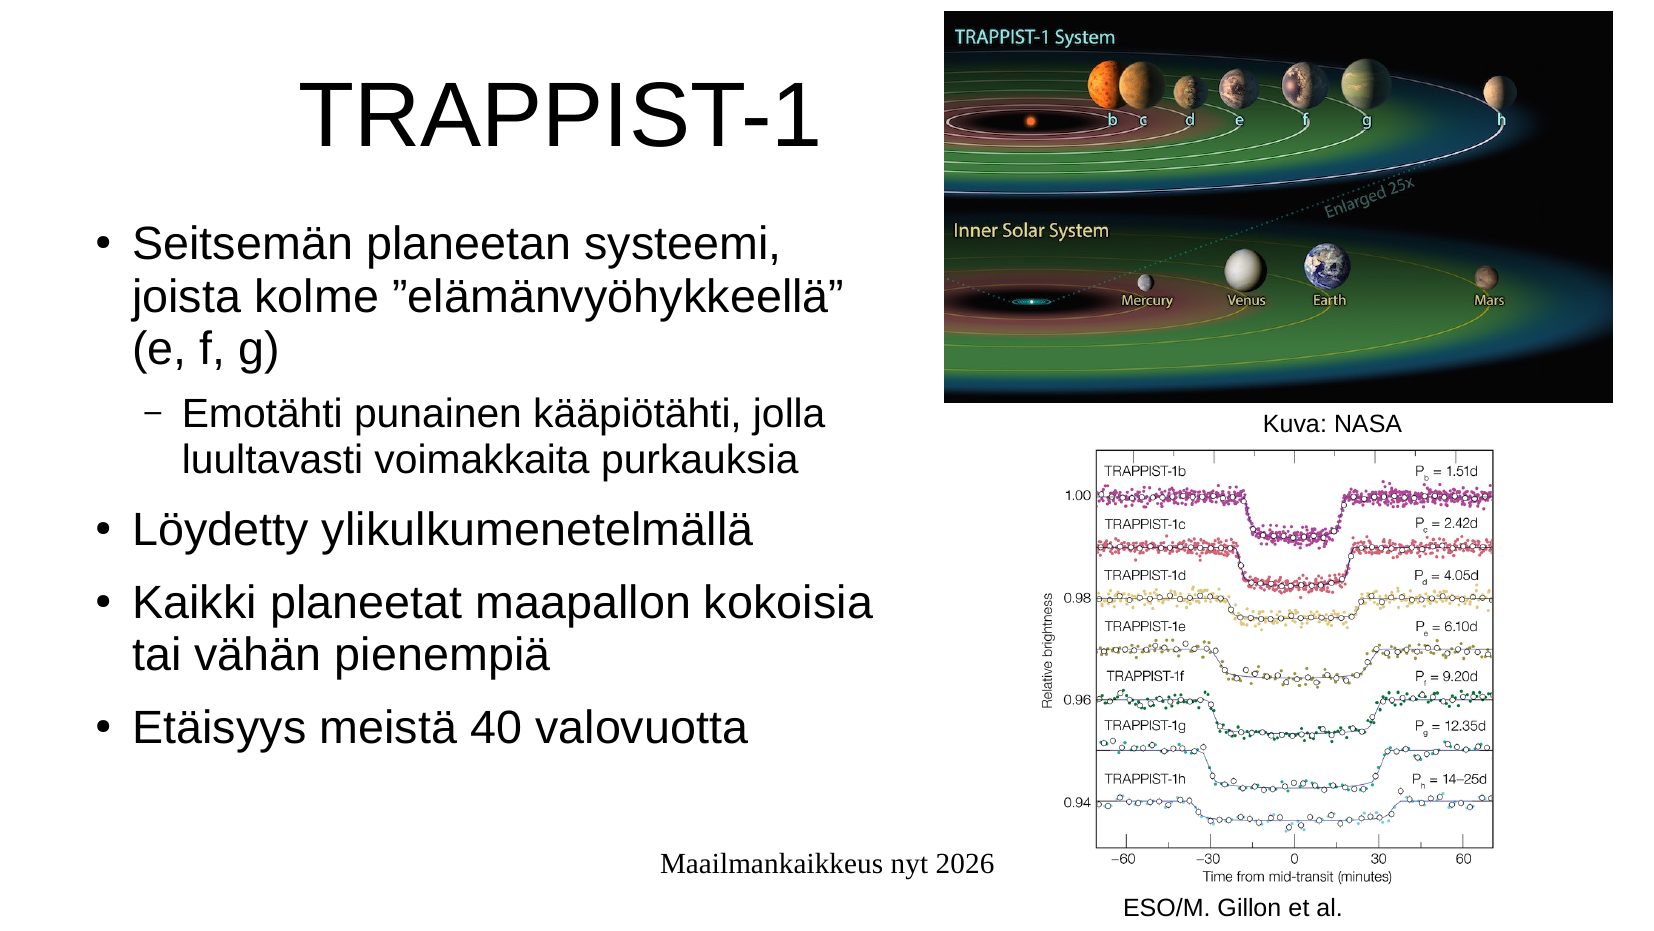

# TRAPPIST-1
Seitsemän planeetan systeemi, joista kolme ”elämänvyöhykkeellä” (e, f, g)
Emotähti punainen kääpiötähti, jolla luultavasti voimakkaita purkauksia
Löydetty ylikulkumenetelmällä
Kaikki planeetat maapallon kokoisia tai vähän pienempiä
Etäisyys meistä 40 valovuotta
Kuva: NASA
ESO/M. Gillon et al.